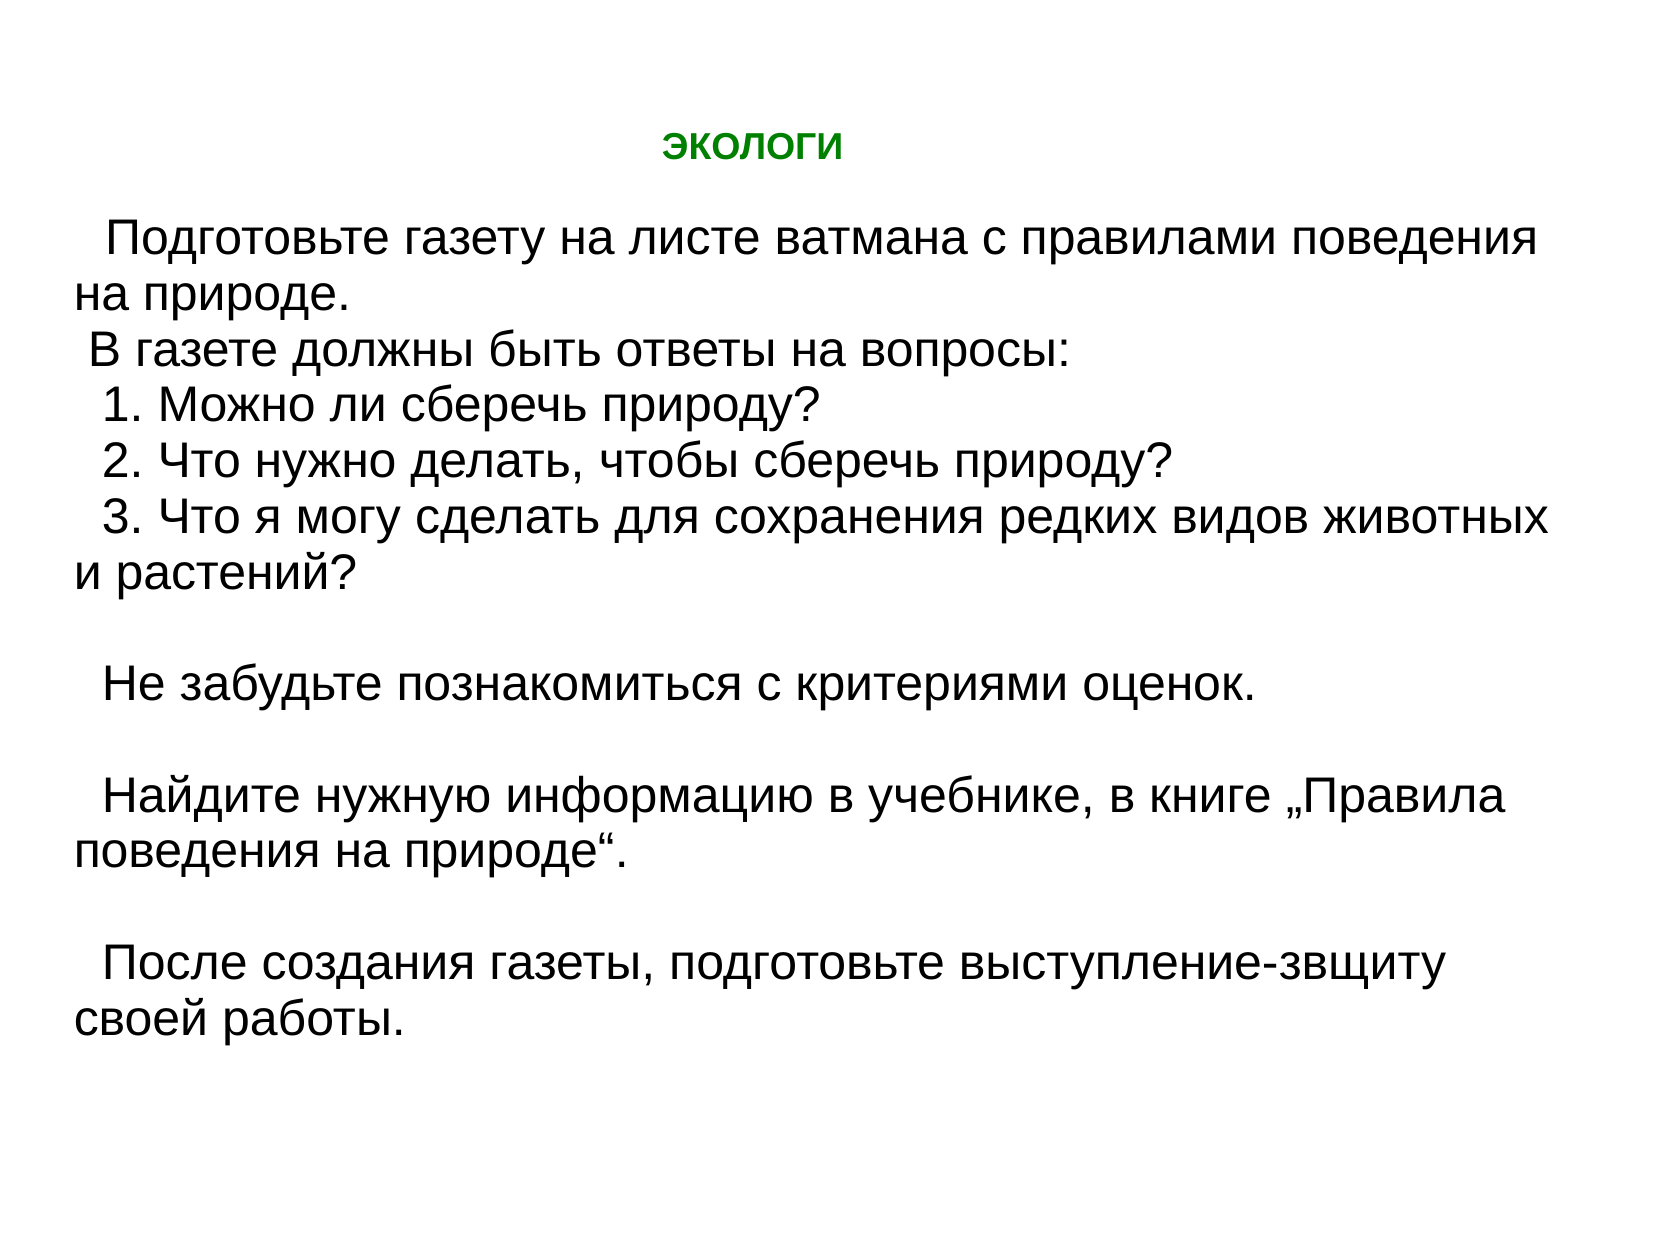

ЭКОЛОГИ
 Подготовьте газету на листе ватмана с правилами поведения на природе.
 В газете должны быть ответы на вопросы:
 1. Можно ли сберечь природу?
 2. Что нужно делать, чтобы сберечь природу?
 3. Что я могу сделать для сохранения редких видов животных и растений?
 Не забудьте познакомиться с критериями оценок.
 Найдите нужную информацию в учебнике, в книге „Правила поведения на природе“.
 После создания газеты, подготовьте выступление-звщиту своей работы.